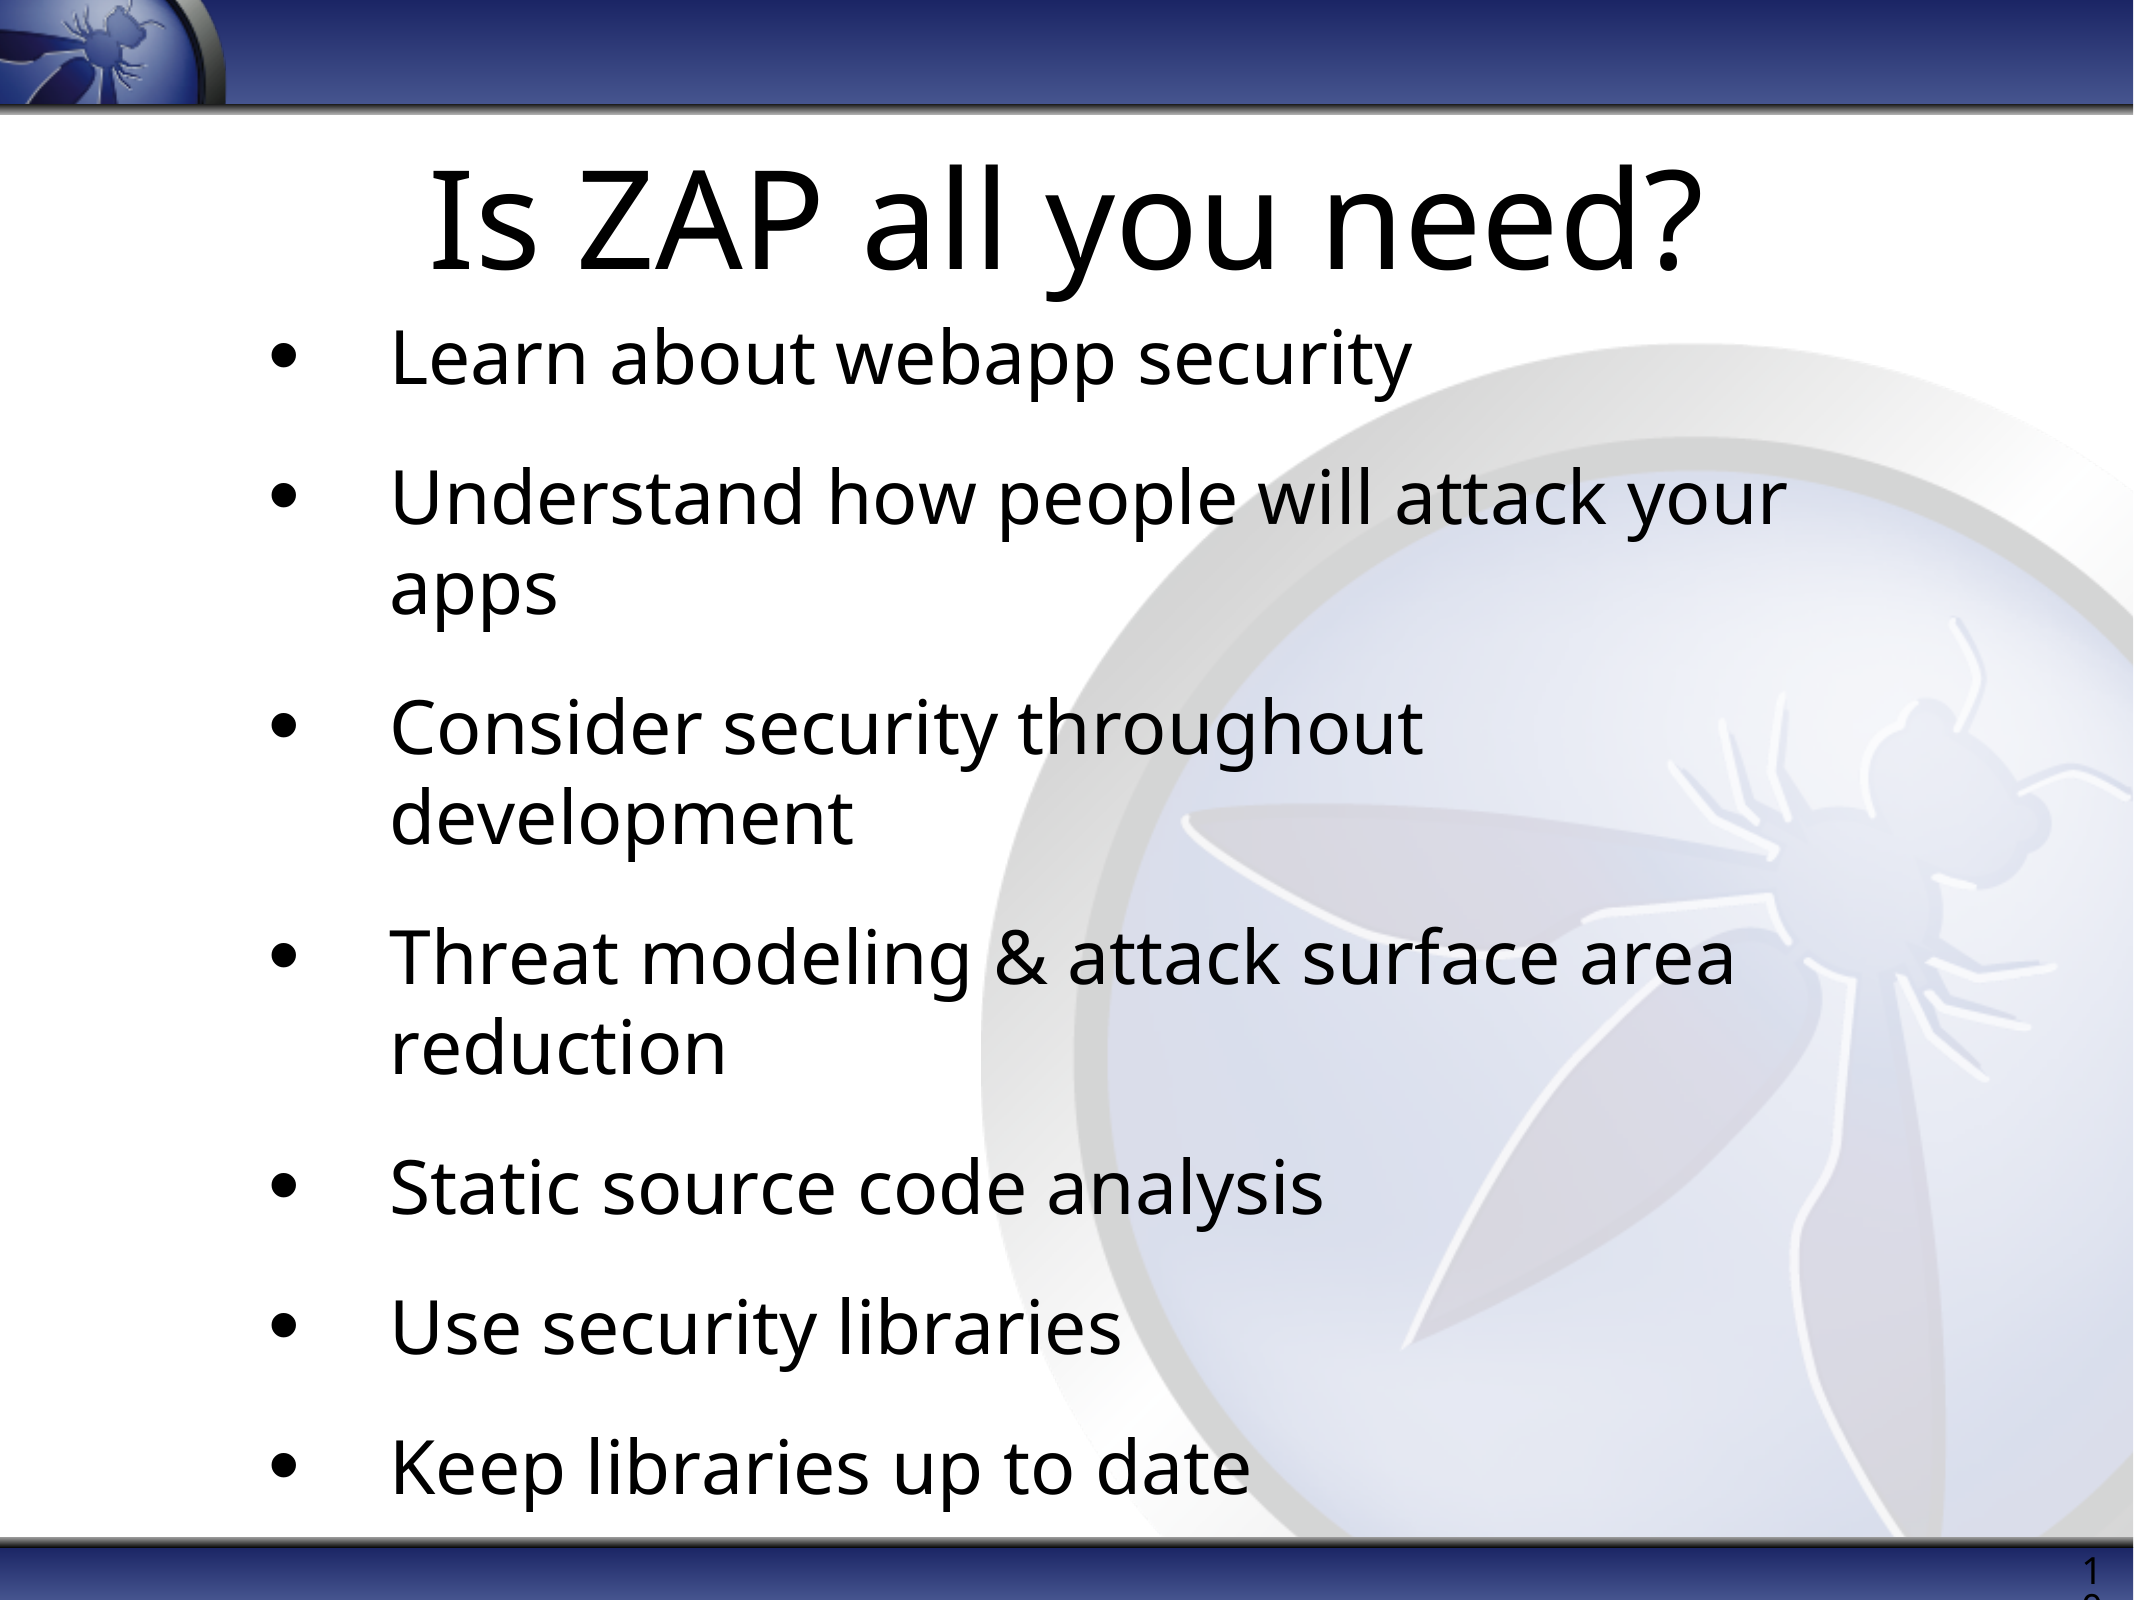

# Is ZAP all you need?
Learn about webapp security
Understand how people will attack your apps
Consider security throughout development
Threat modeling & attack surface area reduction
Static source code analysis
Use security libraries
Keep libraries up to date